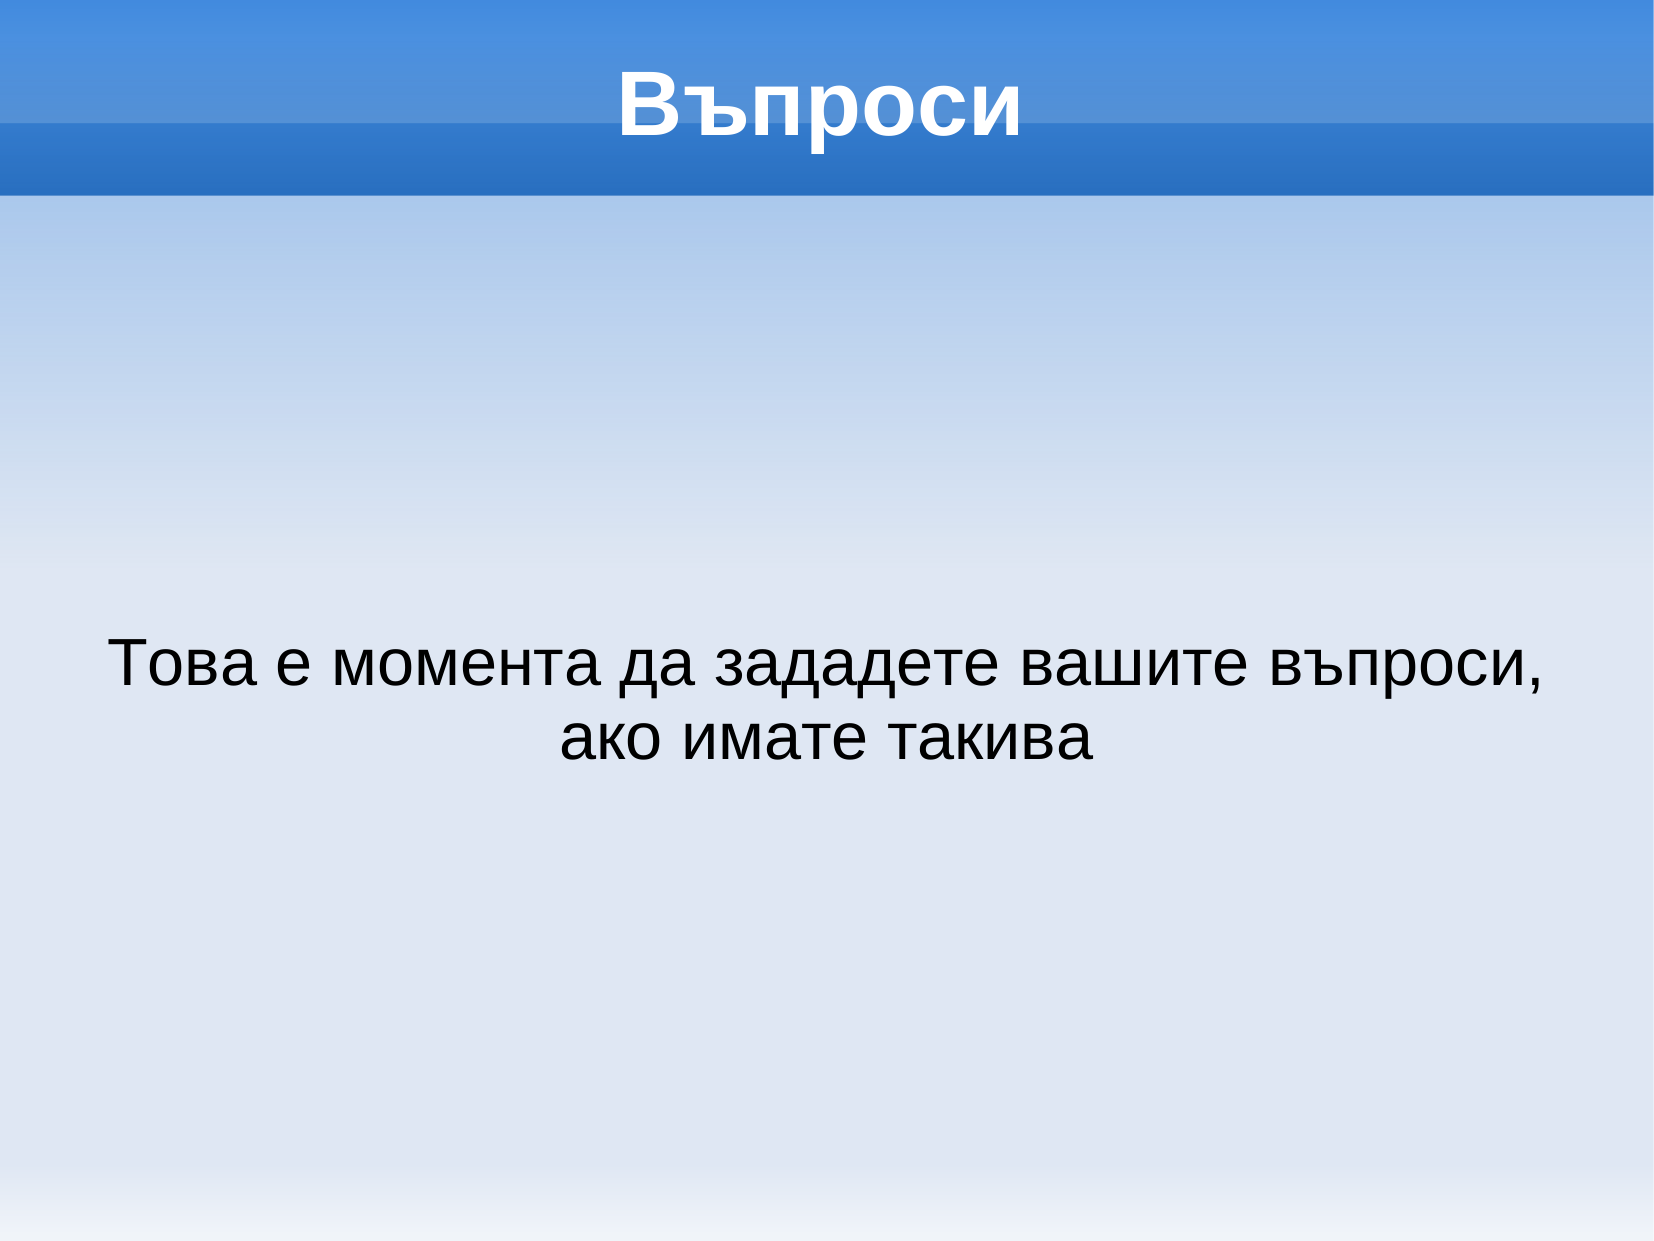

# Въпроси
Това е момента да зададете вашите въпроси, ако имате такива